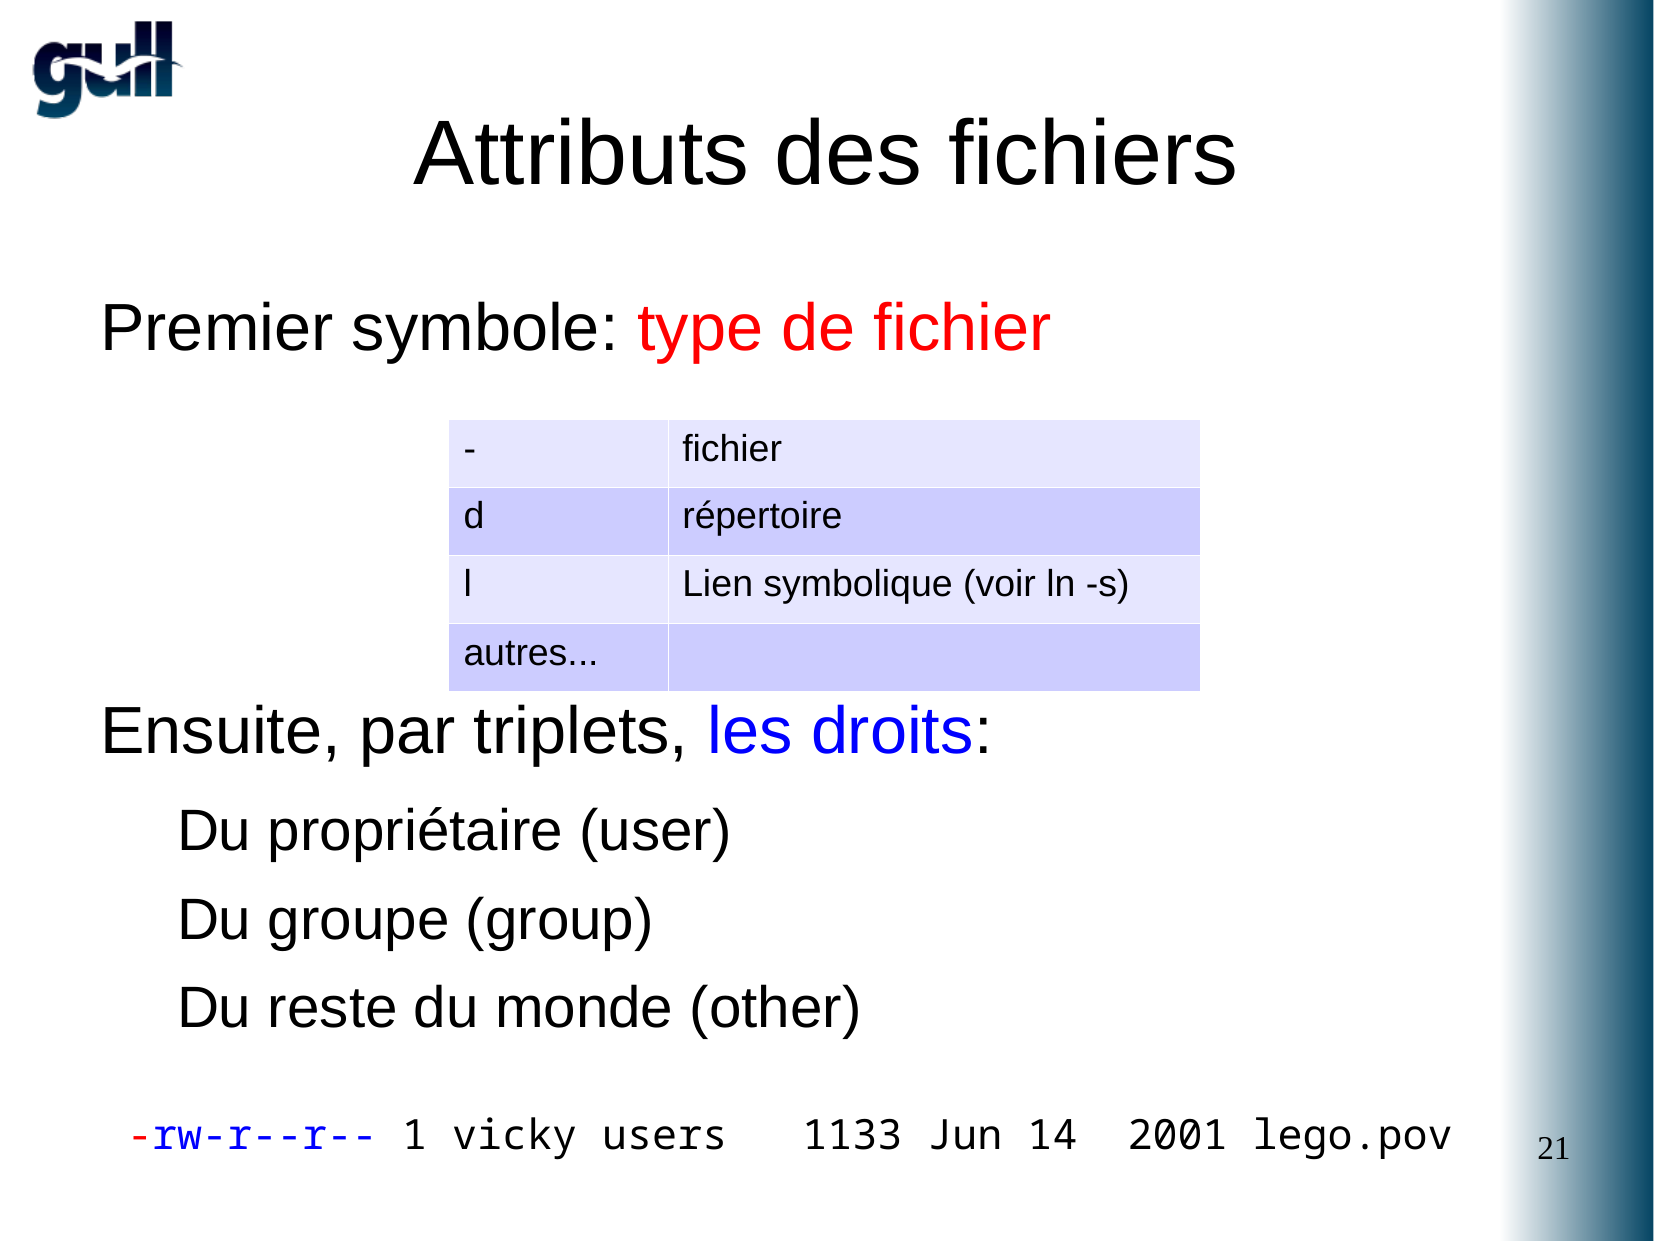

# Attributs des fichiers
Premier symbole: type de fichier
Ensuite, par triplets, les droits:
Du propriétaire (user)
Du groupe (group)
Du reste du monde (other)
-rw-r--r-- 1 vicky users 1133 Jun 14 2001 lego.pov
21